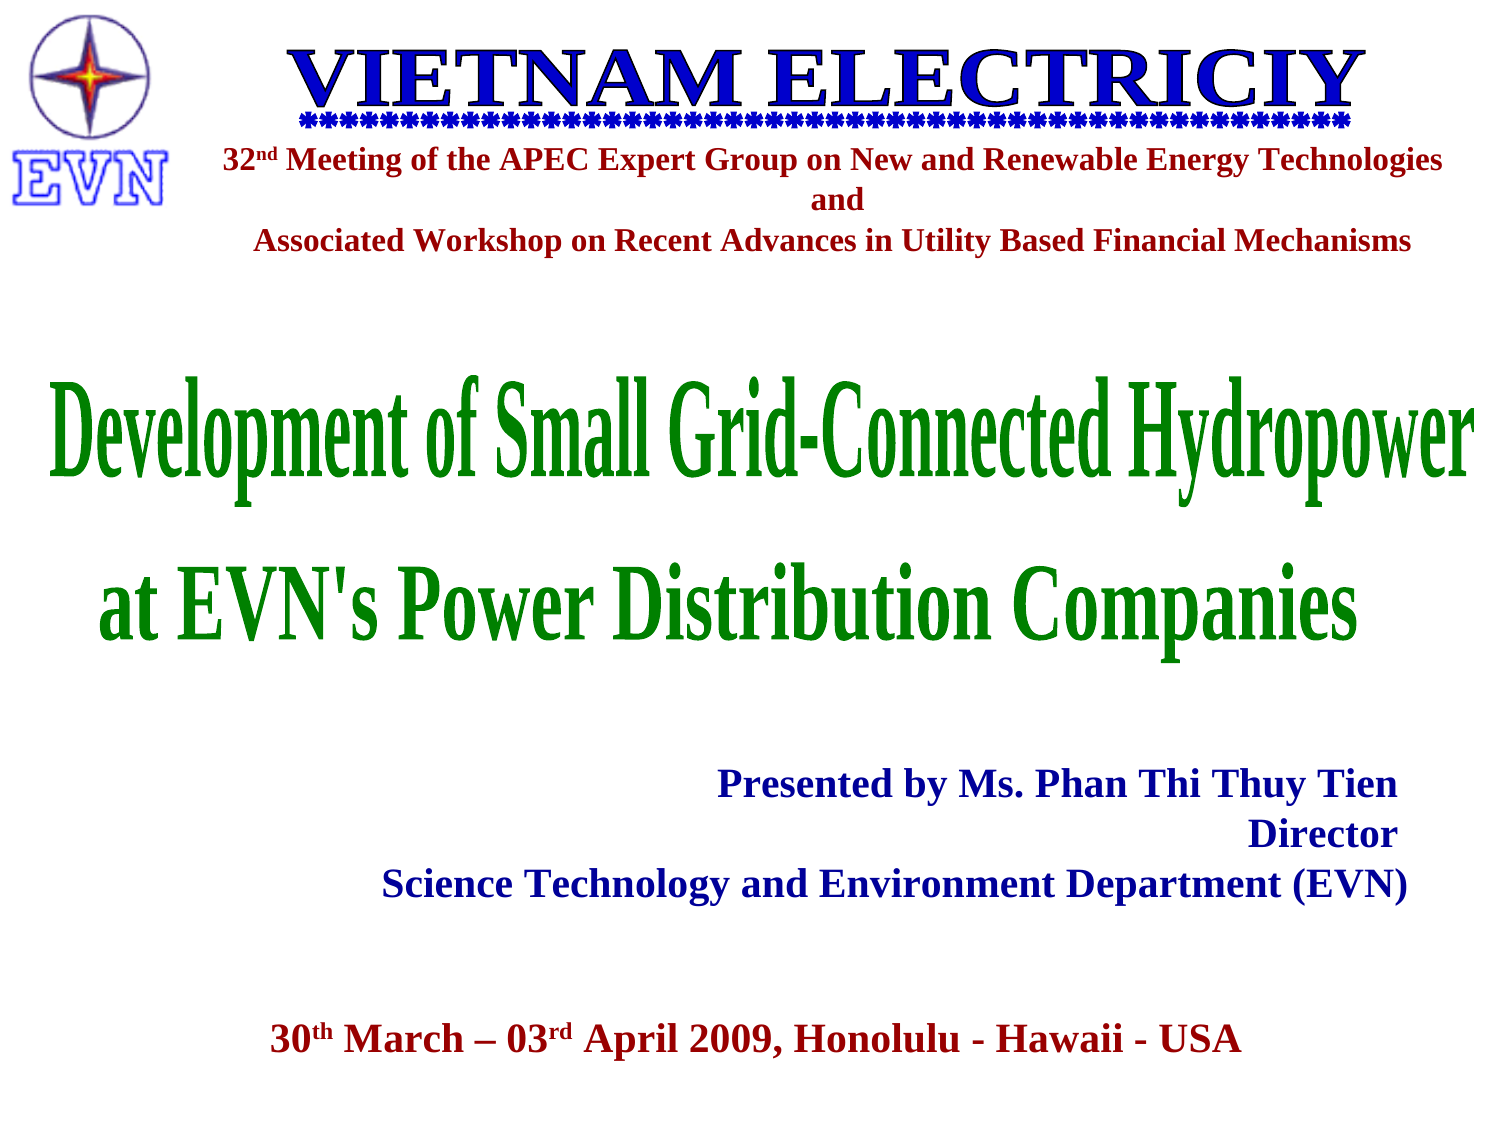

VIETNAM ELECTRICIY
****************************************************
32nd Meeting of the APEC Expert Group on New and Renewable Energy Technologies
and
Associated Workshop on Recent Advances in Utility Based Financial Mechanisms
Development of Small Grid-Connected Hydropower
at EVN's Power Distribution Companies
Presented by Ms. Phan Thi Thuy Tien
Director
Science Technology and Environment Department (EVN)
30th March – 03rd April 2009, Honolulu - Hawaii - USA